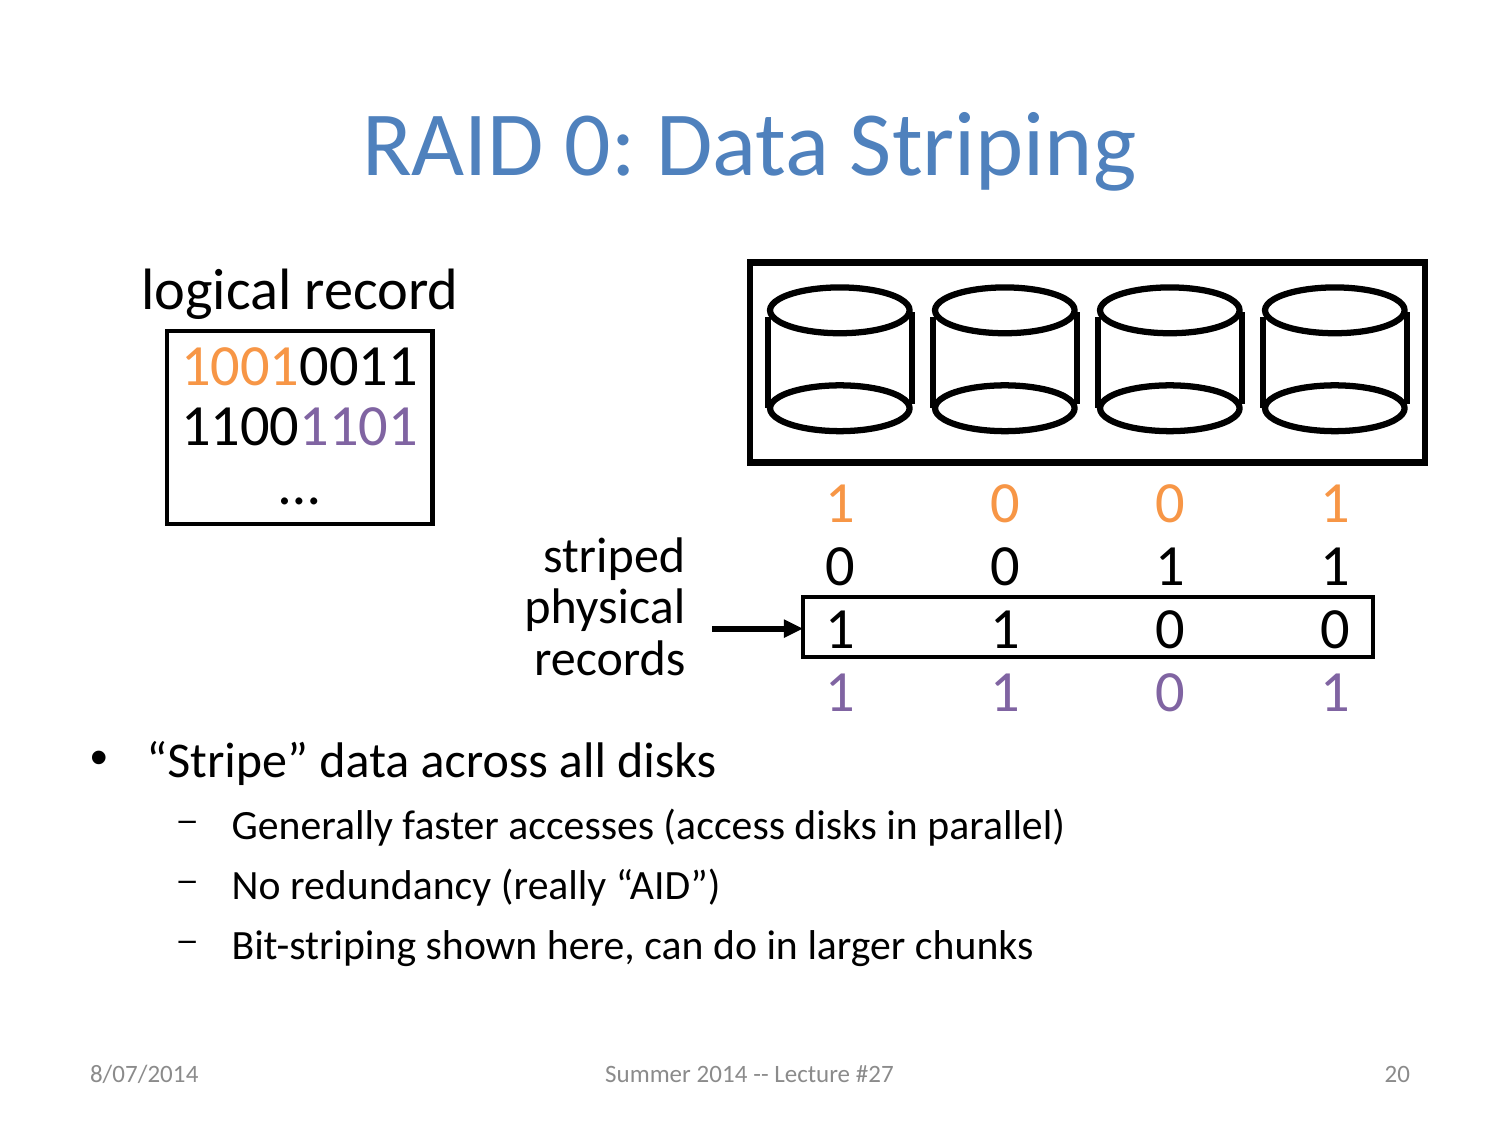

# RAID 0: Data Striping
logical record
10010011
11001101
…
1
0
1
1
0
0
1
1
0
1
0
0
1
1
0
1
striped
physical
records
“Stripe” data across all disks
Generally faster accesses (access disks in parallel)
No redundancy (really “AID”)
Bit-striping shown here, can do in larger chunks
8/07/2014
Summer 2014 -- Lecture #27